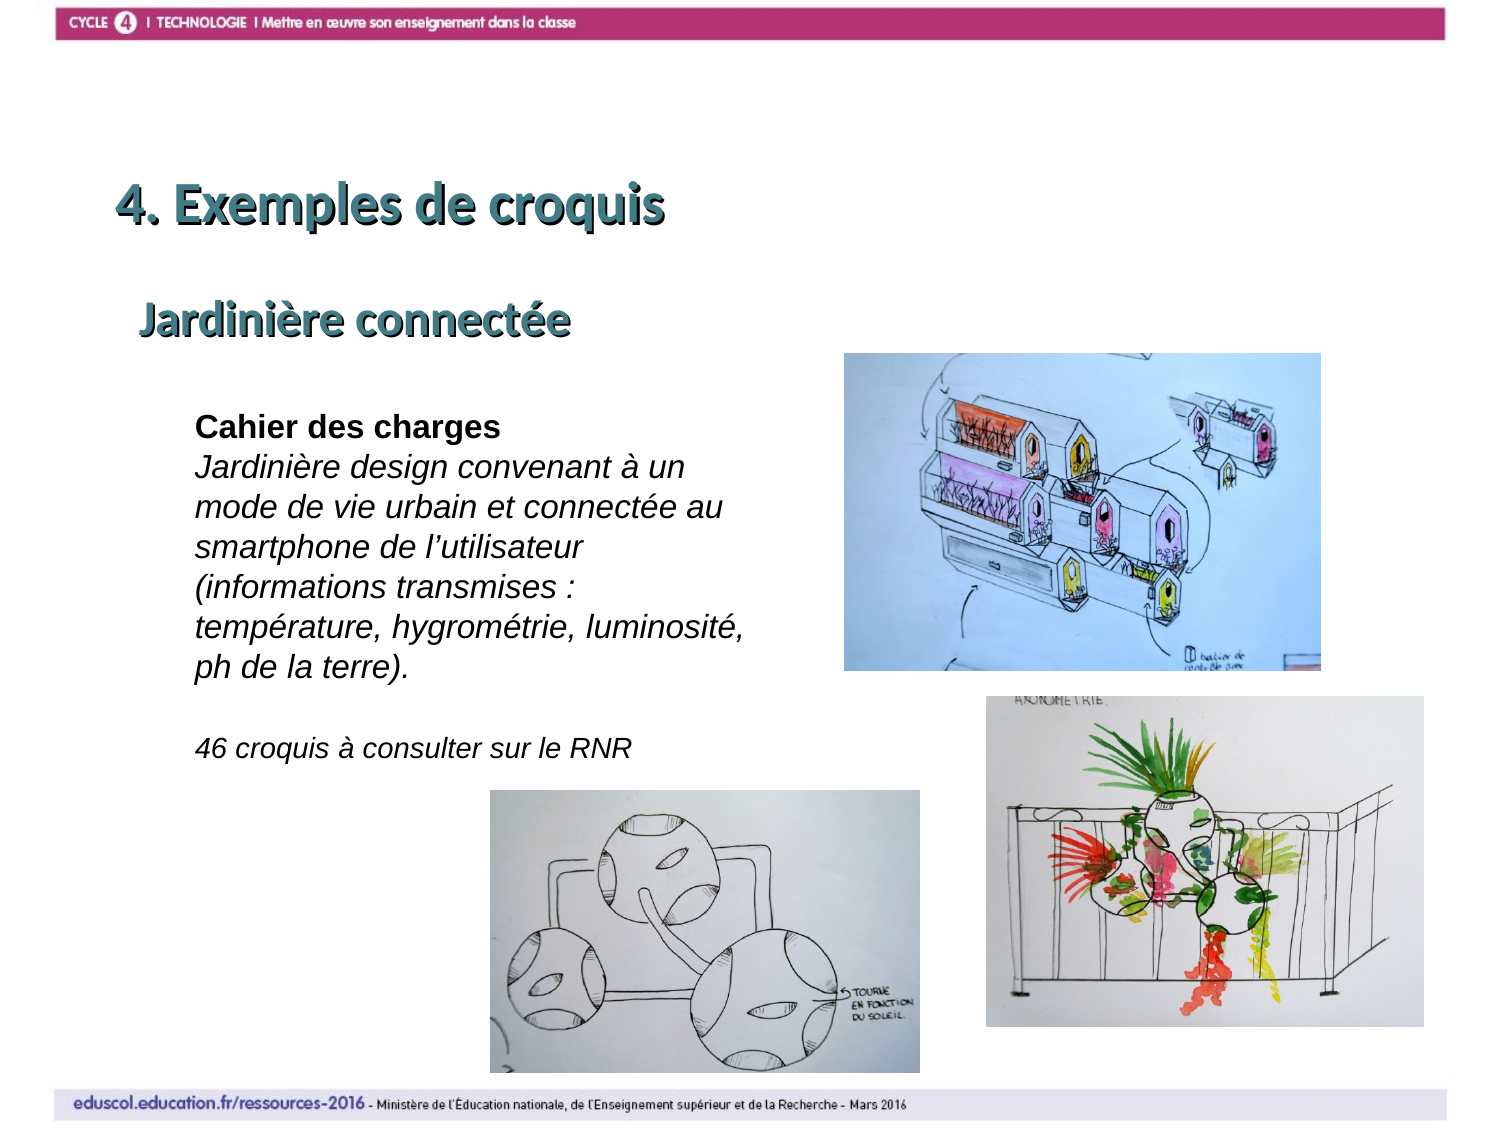

# 4. Exemples de croquis
Jardinière connectée
	Cahier des charges
	Jardinière design convenant à un mode de vie urbain et connectée au smartphone de l’utilisateur (informations transmises : température, hygrométrie, luminosité, ph de la terre).
	46 croquis à consulter sur le RNR